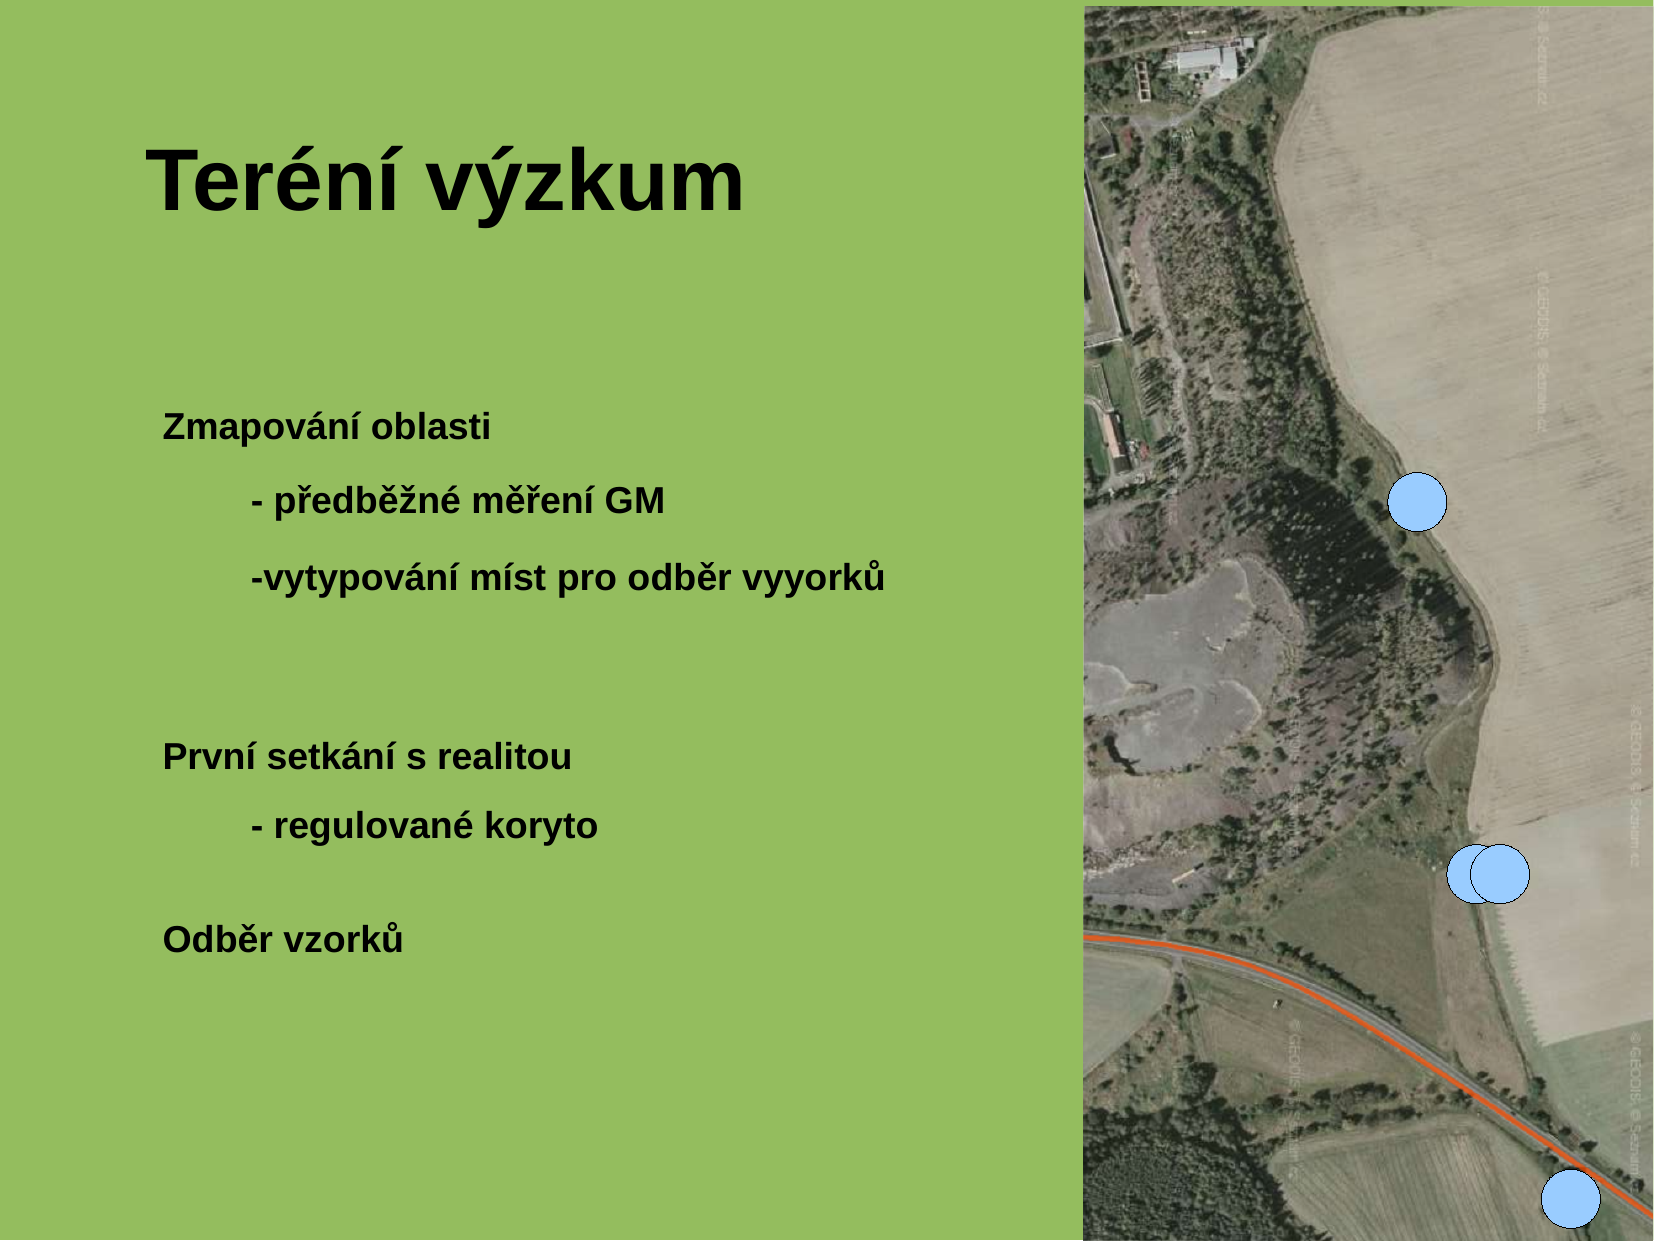

Teréní výzkum
Zmapování oblasti
- předběžné měření GM
-vytypování míst pro odběr vyyorků
První setkání s realitou
- regulované koryto
Odběr vzorků